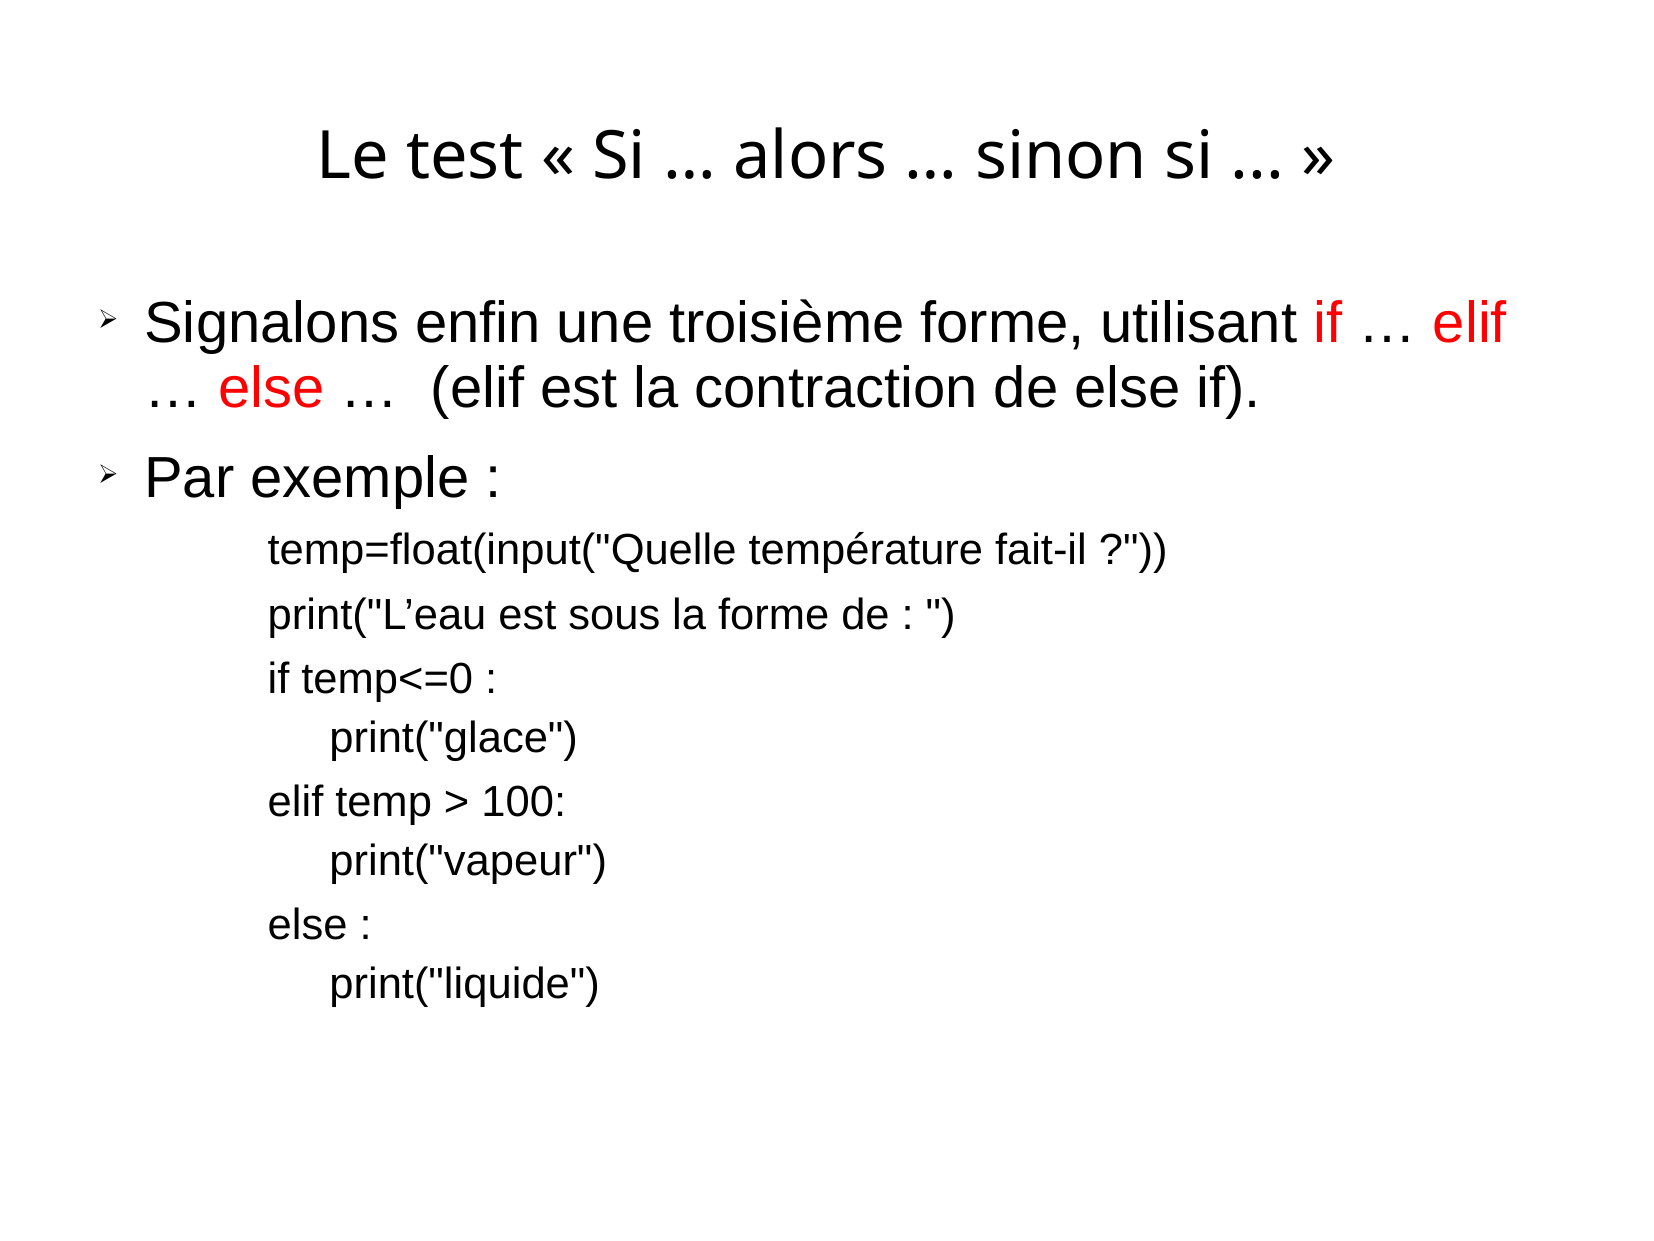

# Le test « Si … alors … sinon si ... »
Signalons enfin une troisième forme, utilisant if … elif … else … (elif est la contraction de else if).
Par exemple :
temp=float(input("Quelle température fait-il ?"))
print("L’eau est sous la forme de : ")
if temp<=0 :
print("glace")
elif temp > 100:
print("vapeur")
else :
print("liquide")